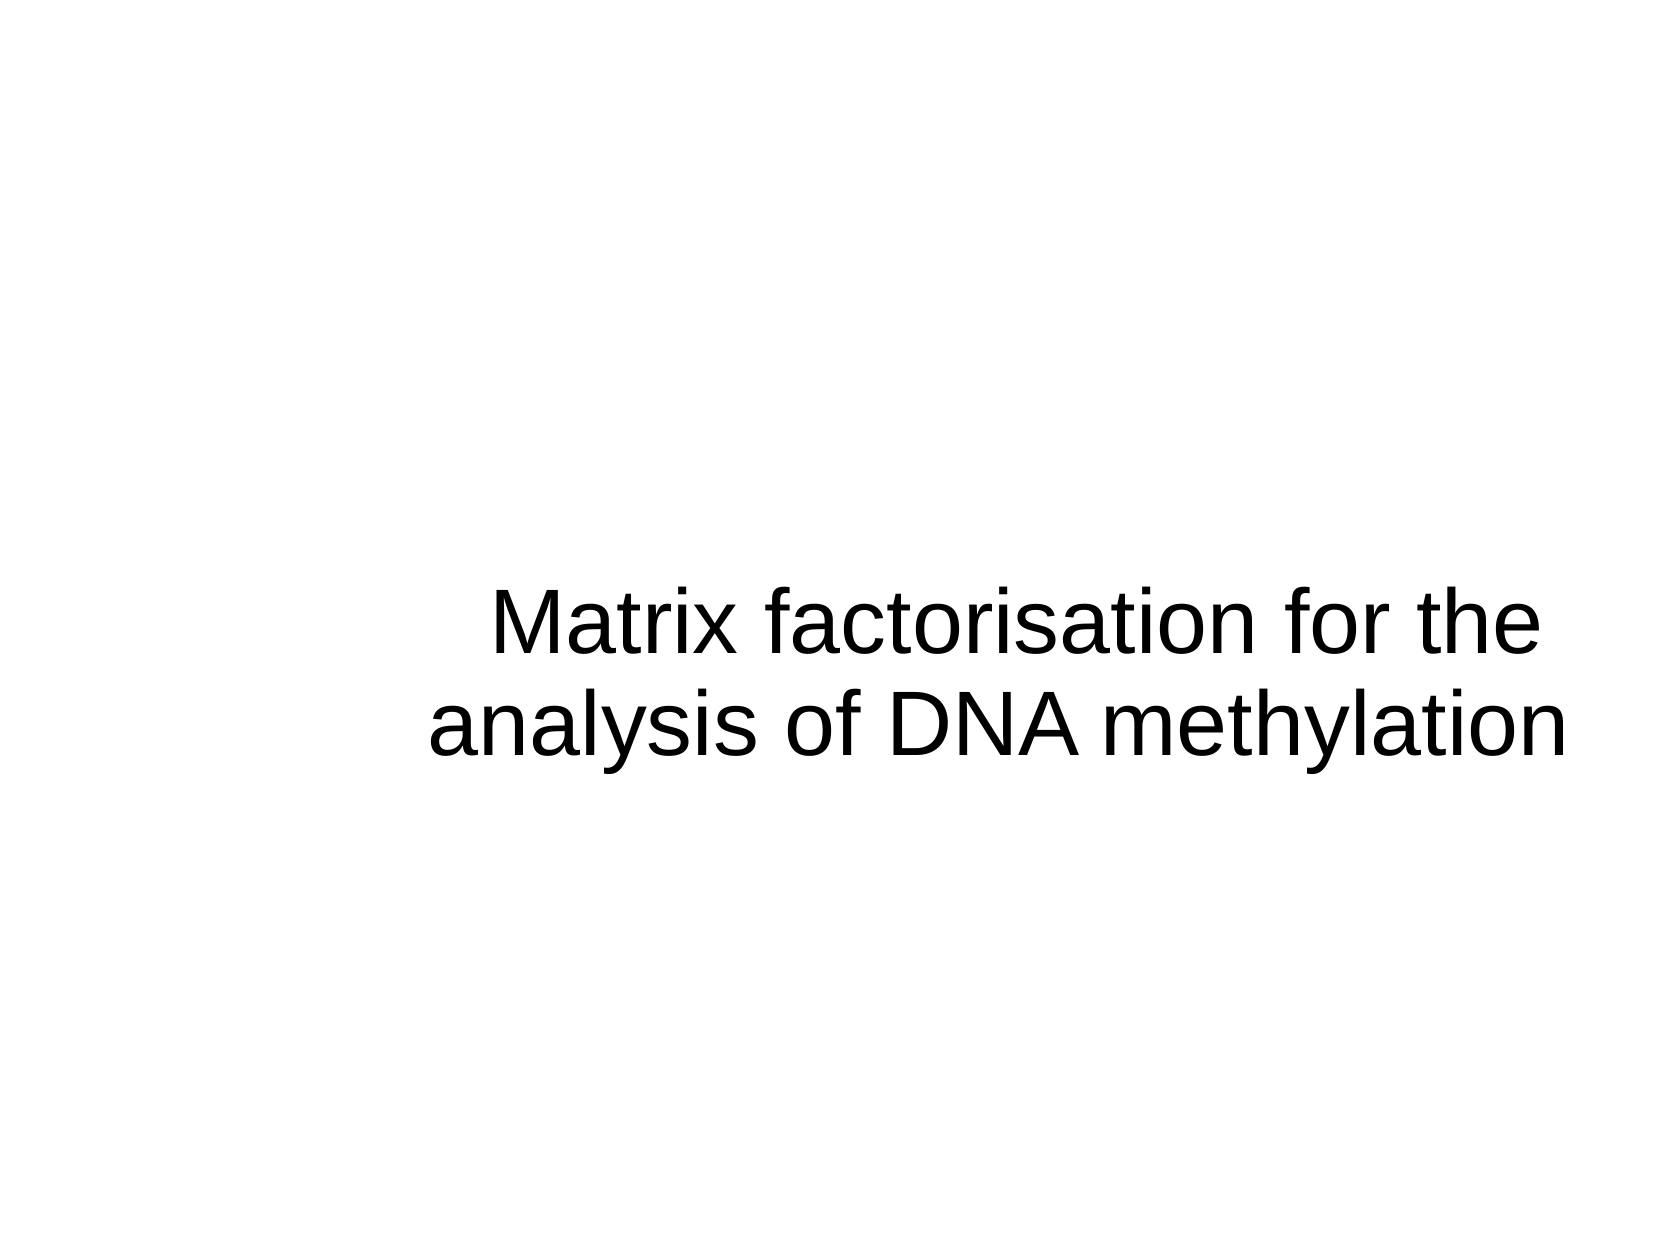

# Matrix factorisation for the analysis of DNA methylation